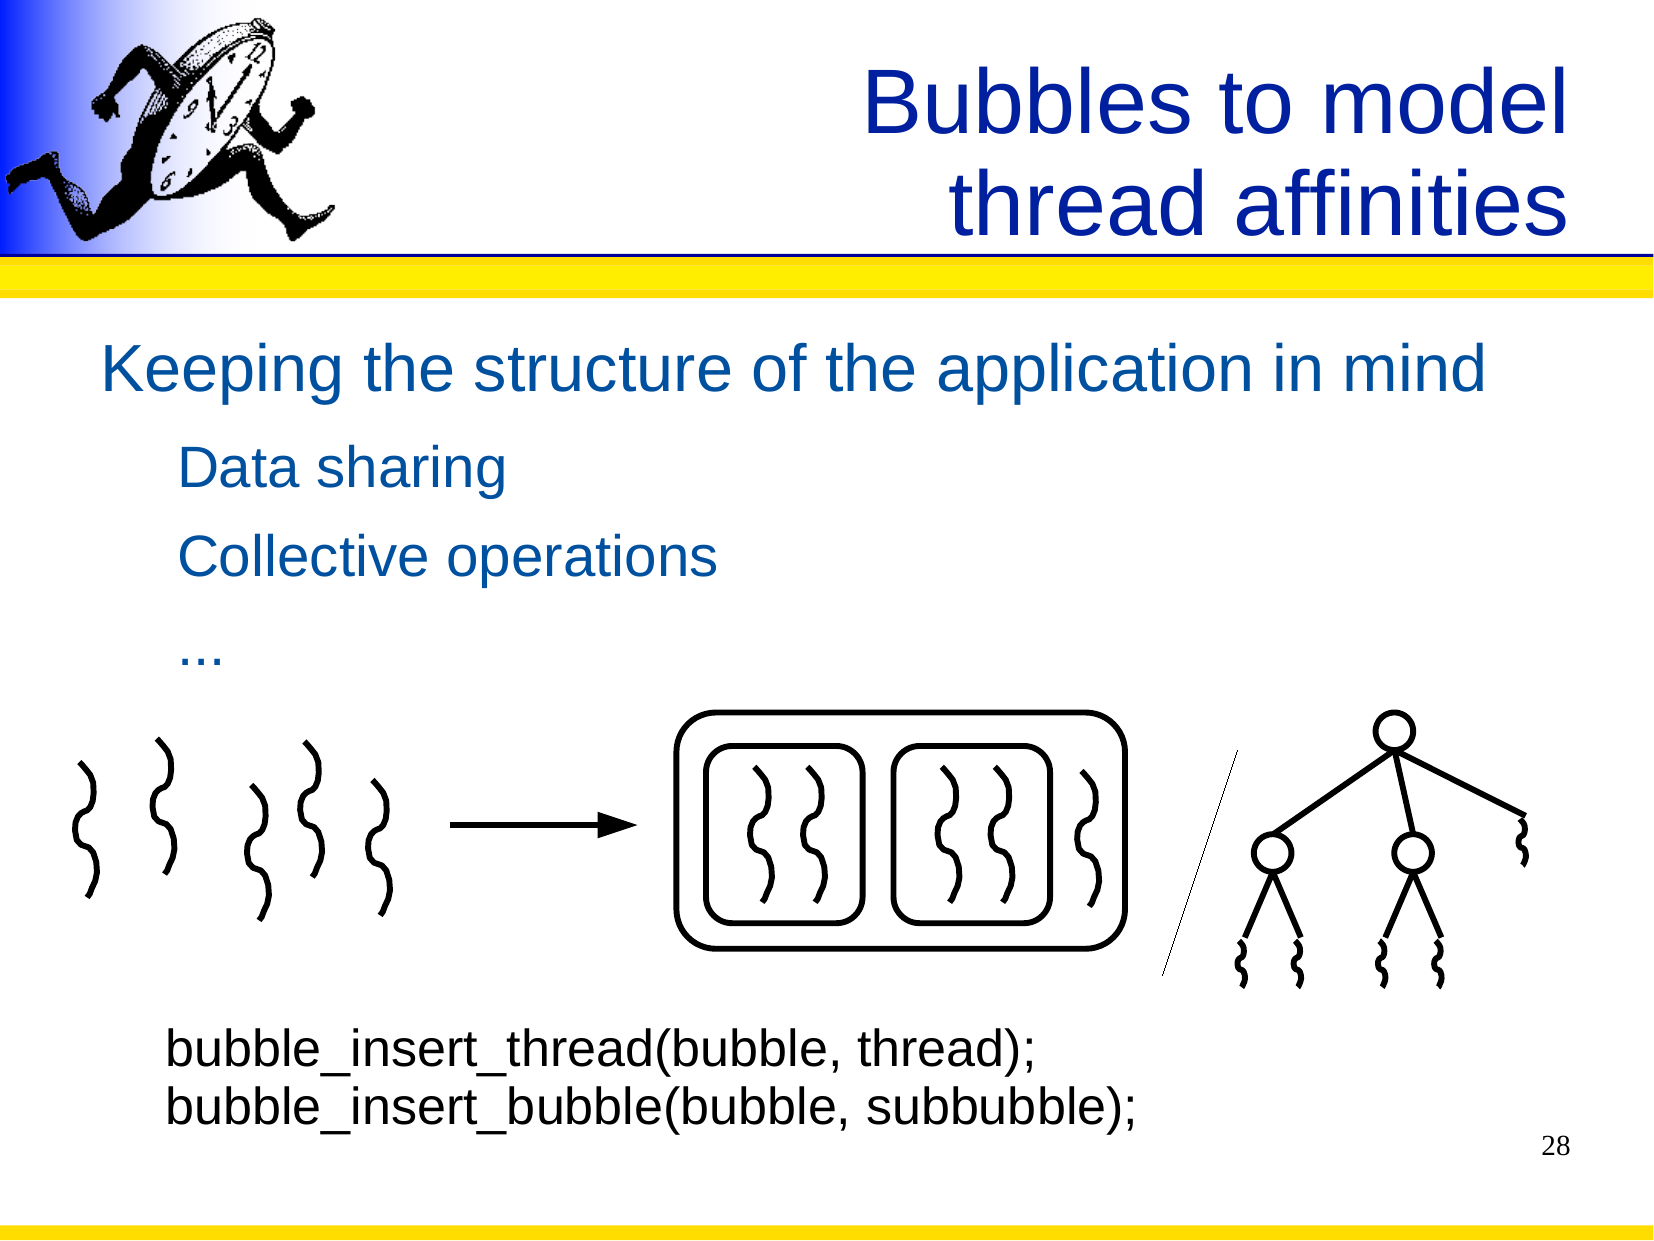

# Bubbles to model thread affinities
Keeping the structure of the application in mind
Data sharing
Collective operations
...
bubble_insert_thread(bubble, thread);
bubble_insert_bubble(bubble, subbubble);
28